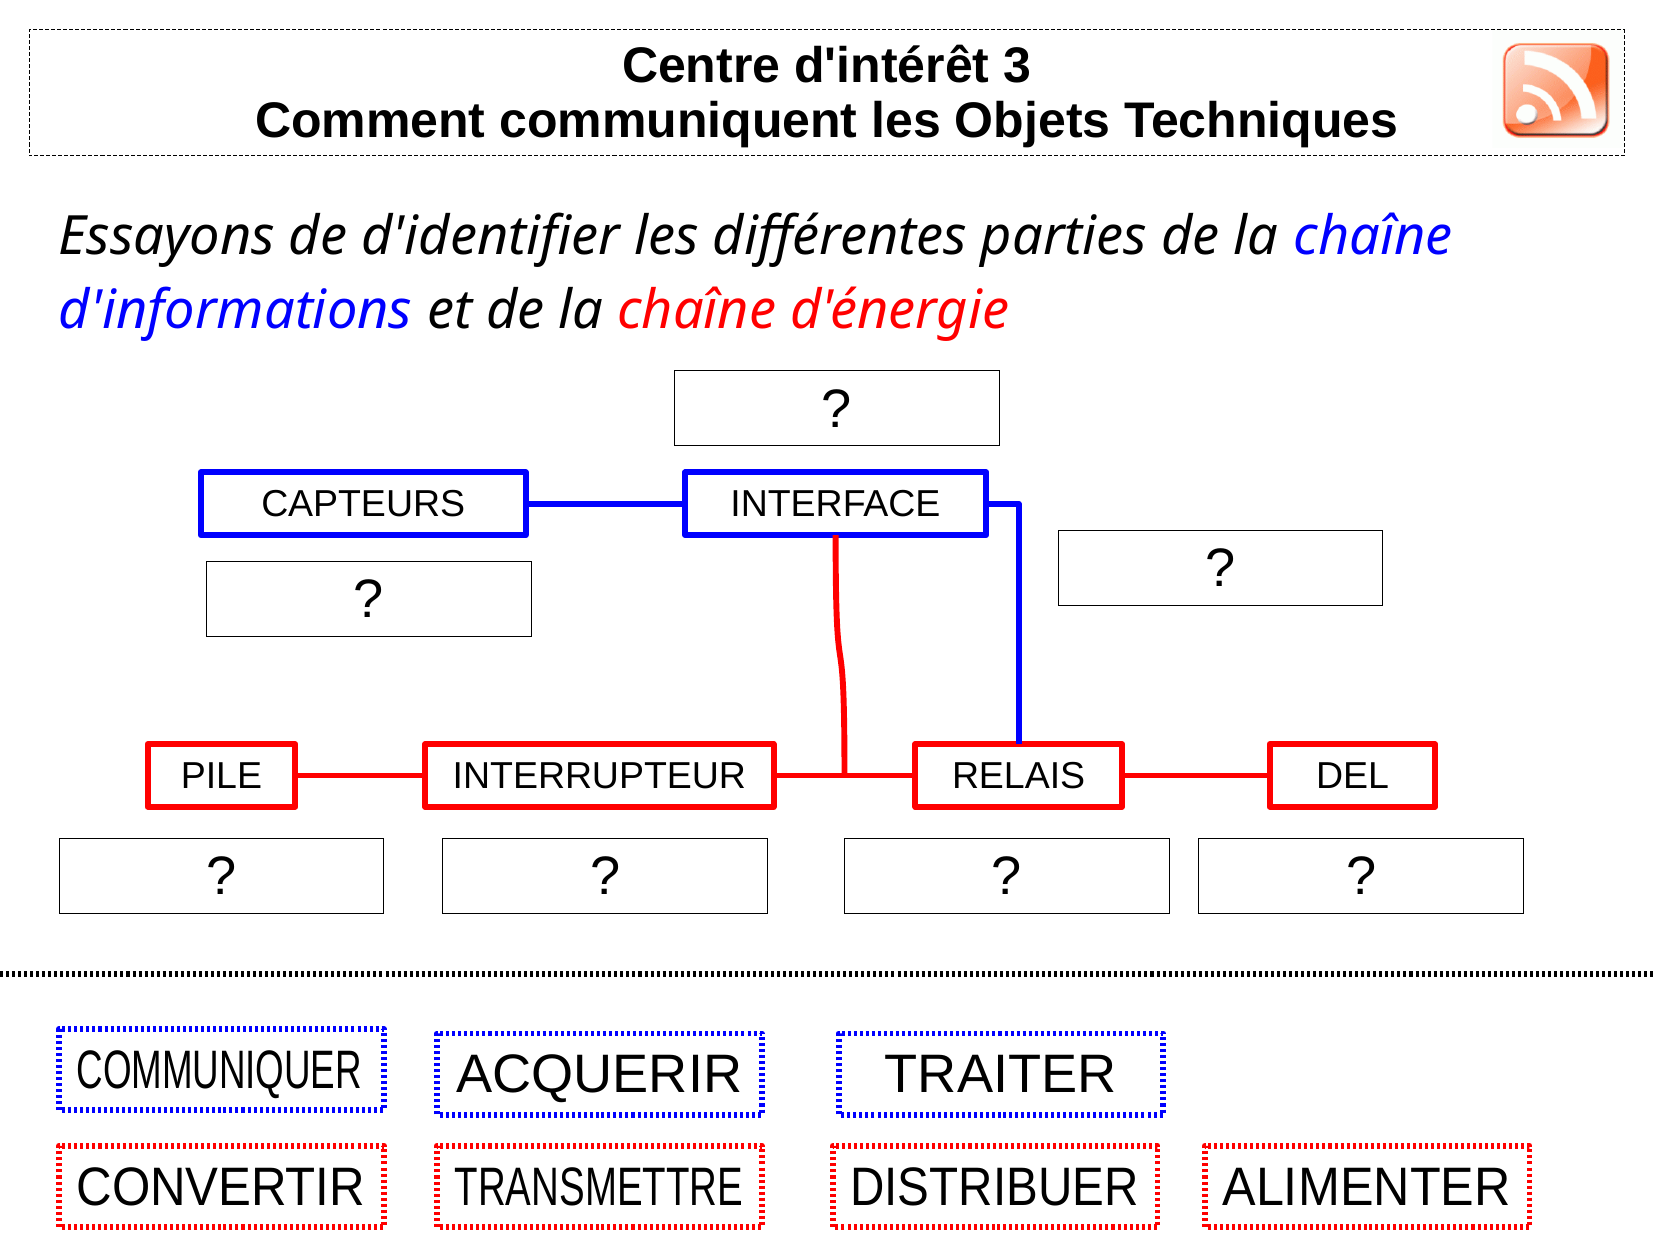

Centre d'intérêt 3
Comment communiquent les Objets Techniques
Essayons de d'identifier les différentes parties de la chaîne d'informations et de la chaîne d'énergie
?
CAPTEURS
INTERFACE
?
?
PILE
INTERRUPTEUR
RELAIS
DEL
?
?
?
?
COMMUNIQUER
ACQUERIR
TRAITER
CONVERTIR
TRANSMETTRE
DISTRIBUER
ALIMENTER